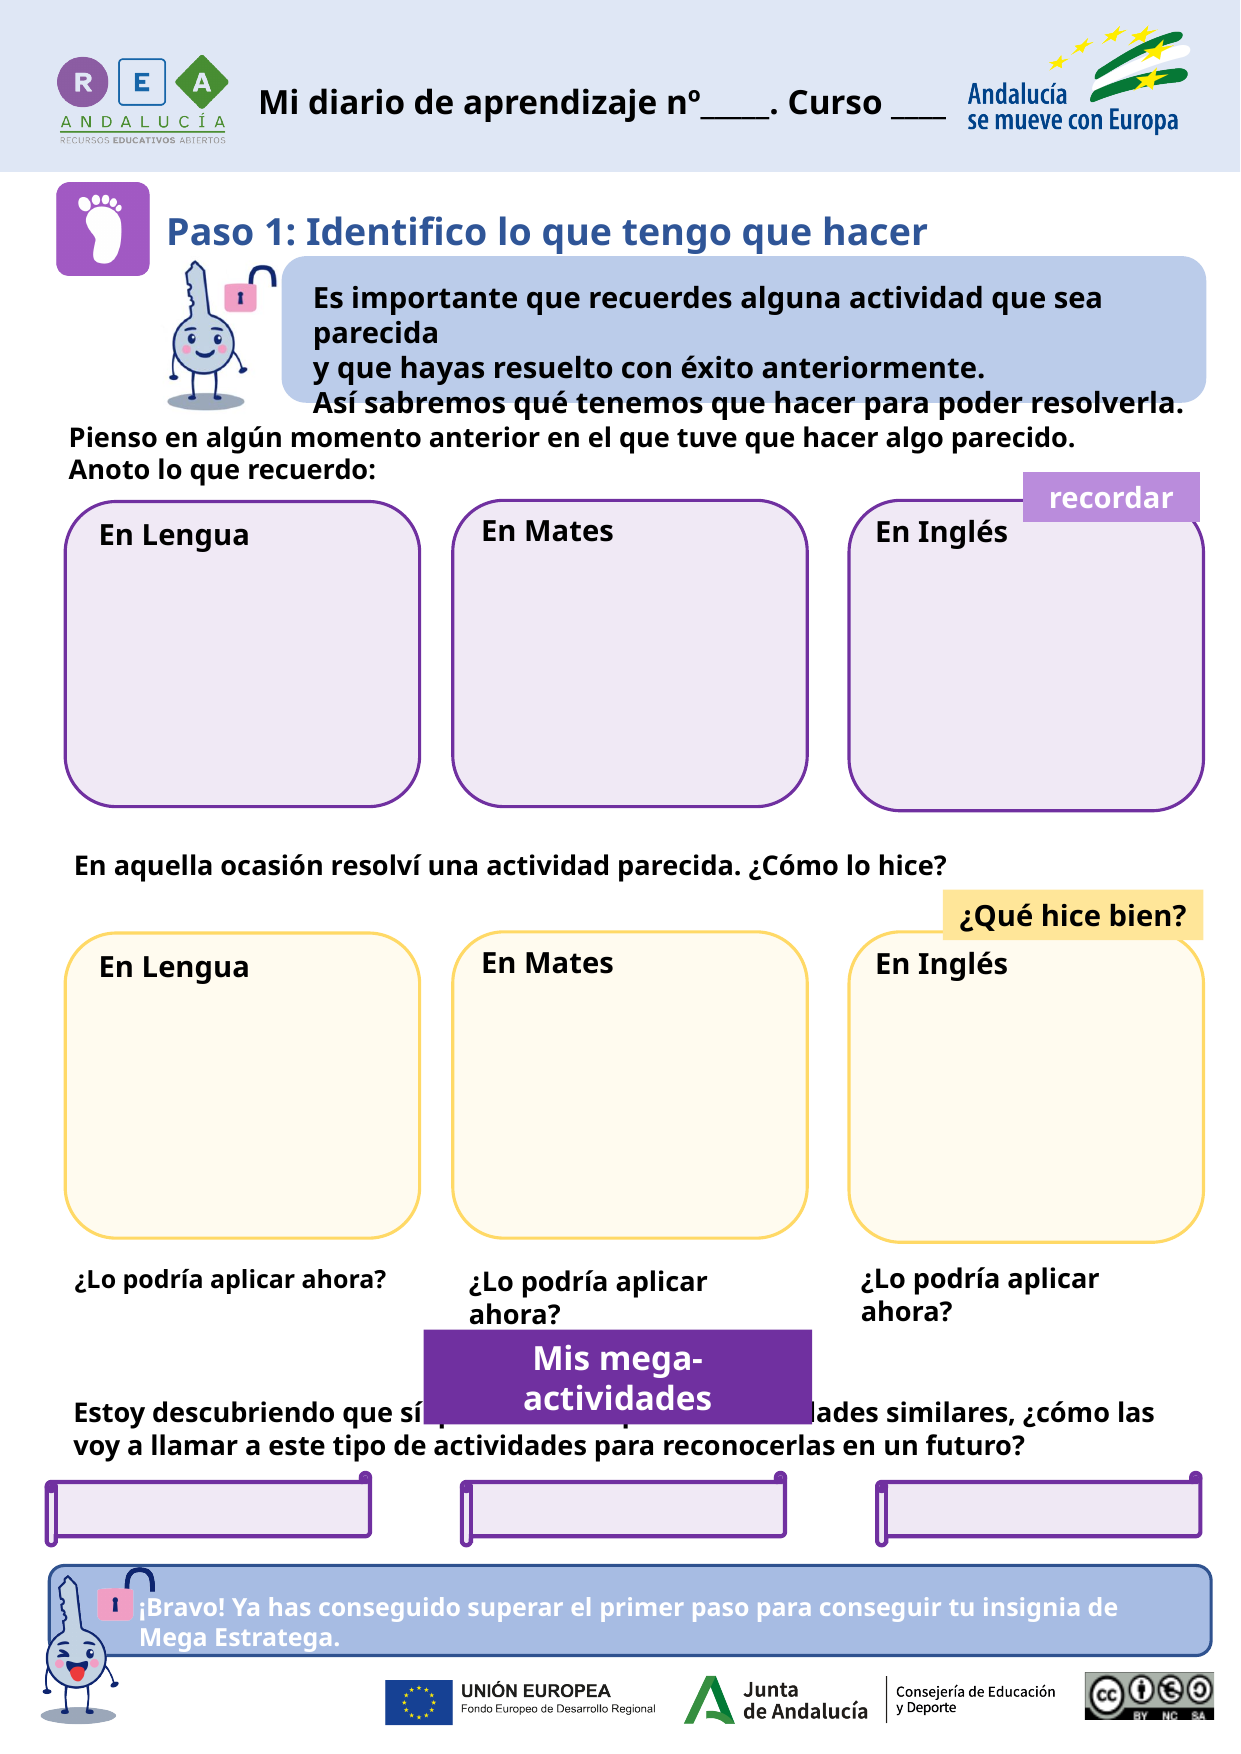

Mi diario de aprendizaje nº_____. Curso ____
Paso 1: Identifico lo que tengo que hacer
Es importante que recuerdes alguna actividad que sea parecida
y que hayas resuelto con éxito anteriormente.
Así sabremos qué tenemos que hacer para poder resolverla.
Pienso en algún momento anterior en el que tuve que hacer algo parecido.
Anoto lo que recuerdo:
recordar
En Mates
En Inglés
En Lengua
En aquella ocasión resolví una actividad parecida. ¿Cómo lo hice?
¿Qué hice bien?
En Mates
En Inglés
En Lengua
¿Lo podría aplicar ahora?
¿Lo podría aplicar ahora?
¿Lo podría aplicar ahora?
Mis mega-actividades
Estoy descubriendo que sí que hice en el pasado actividades similares, ¿cómo las voy a llamar a este tipo de actividades para reconocerlas en un futuro?
¡Bravo! Ya has conseguido superar el primer paso para conseguir tu insignia de Mega Estratega.